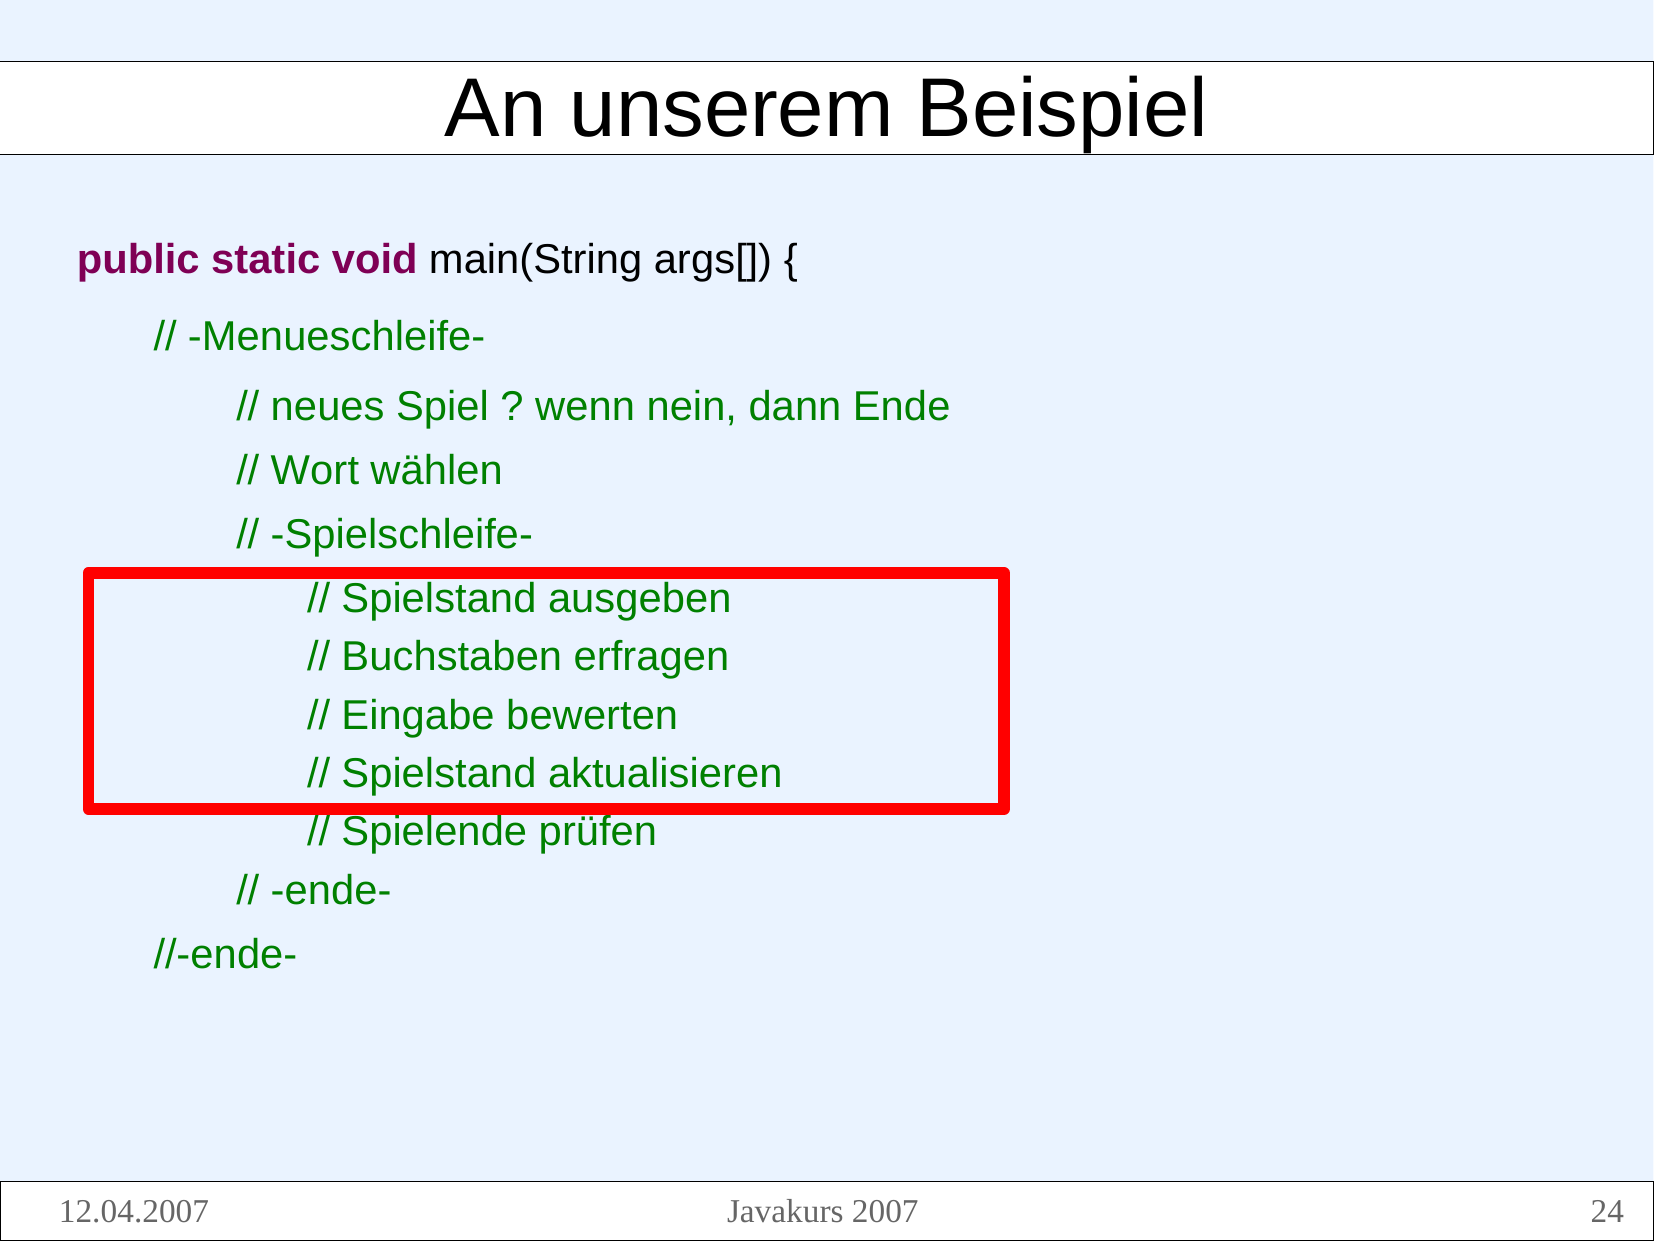

# An unserem Beispiel
public static void main(String args[]) {
// -Menueschleife-
// neues Spiel ? wenn nein, dann Ende
// Wort wählen
// -Spielschleife-
// Spielstand ausgeben
// Buchstaben erfragen
// Eingabe bewerten
// Spielstand aktualisieren
// Spielende prüfen
// -ende-
//-ende-
12.04.2007
Javakurs 2007
24